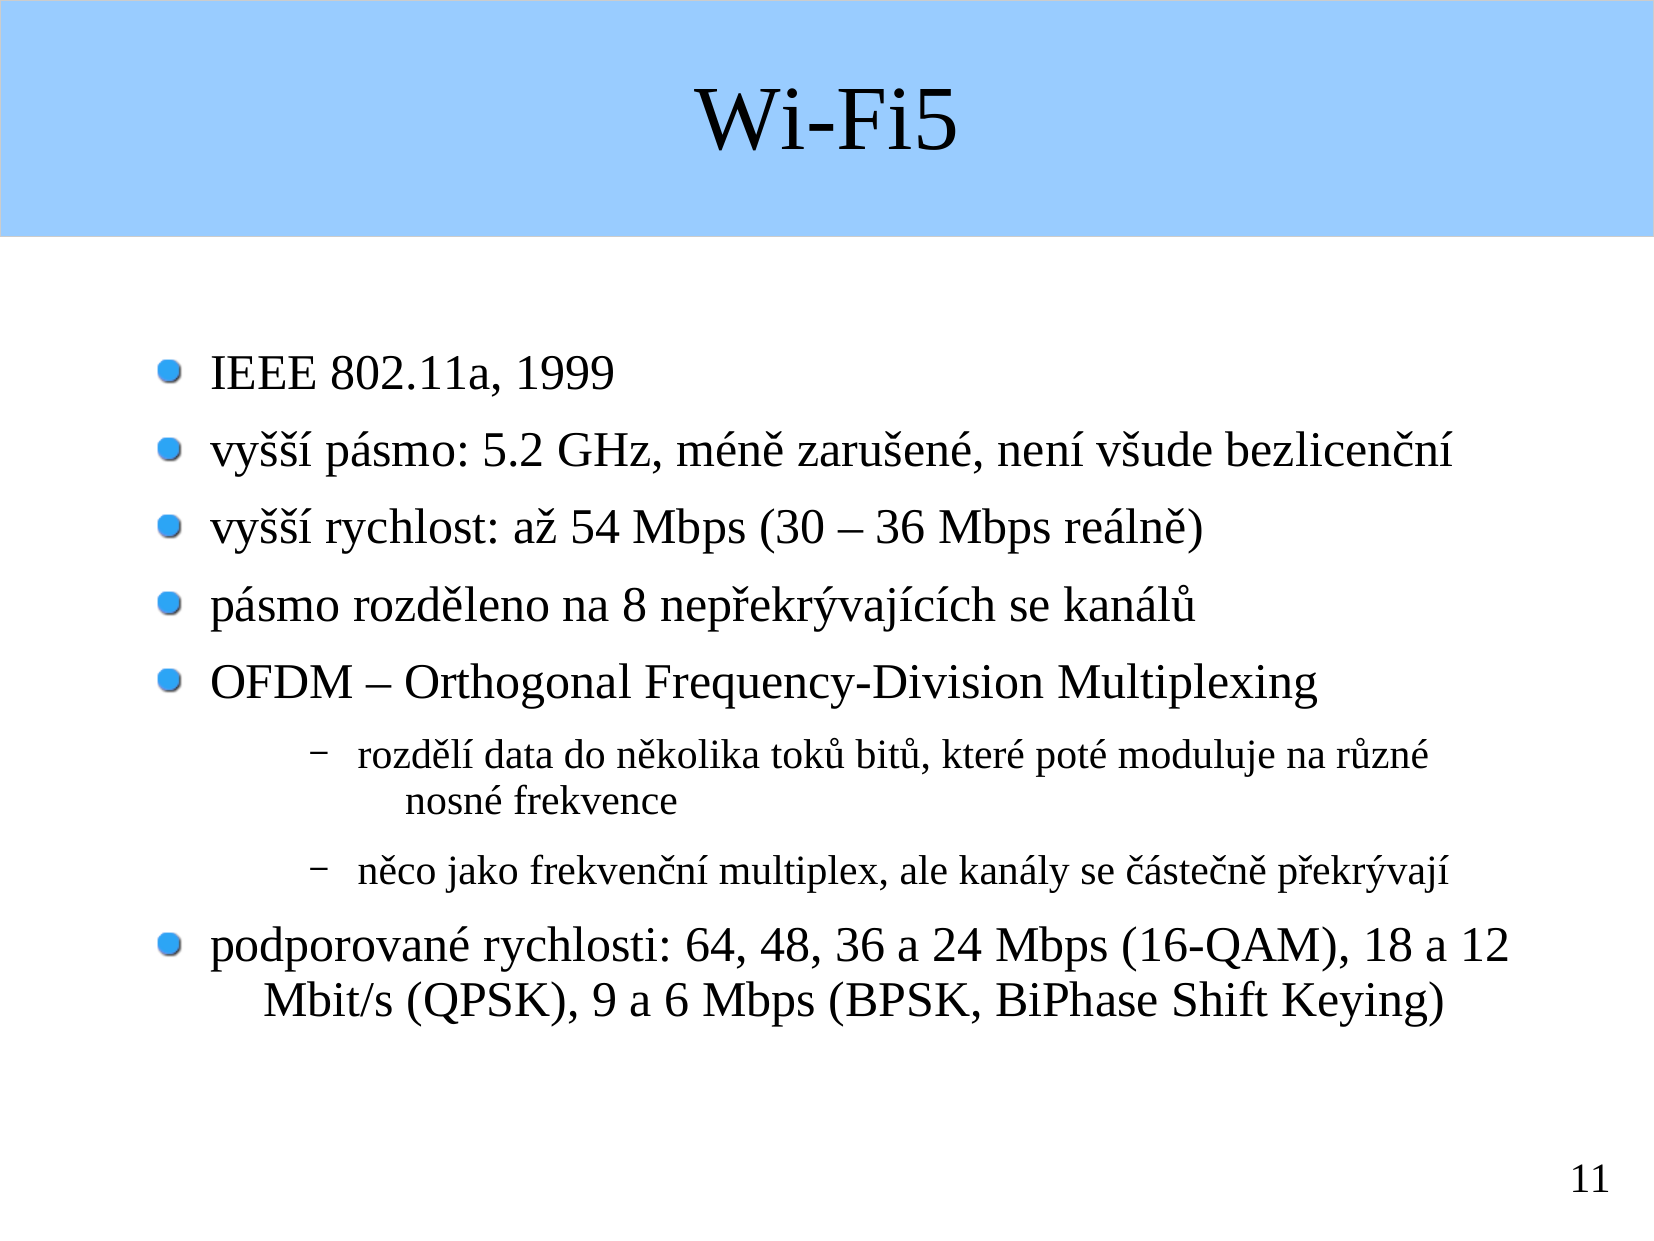

# Wi-Fi5
IEEE 802.11a, 1999
vyšší pásmo: 5.2 GHz, méně zarušené, není všude bezlicenční
vyšší rychlost: až 54 Mbps (30 – 36 Mbps reálně)
pásmo rozděleno na 8 nepřekrývajících se kanálů
OFDM – Orthogonal Frequency-Division Multiplexing
rozdělí data do několika toků bitů, které poté moduluje na různé nosné frekvence
něco jako frekvenční multiplex, ale kanály se částečně překrývají
podporované rychlosti: 64, 48, 36 a 24 Mbps (16-QAM), 18 a 12 Mbit/s (QPSK), 9 a 6 Mbps (BPSK, BiPhase Shift Keying)